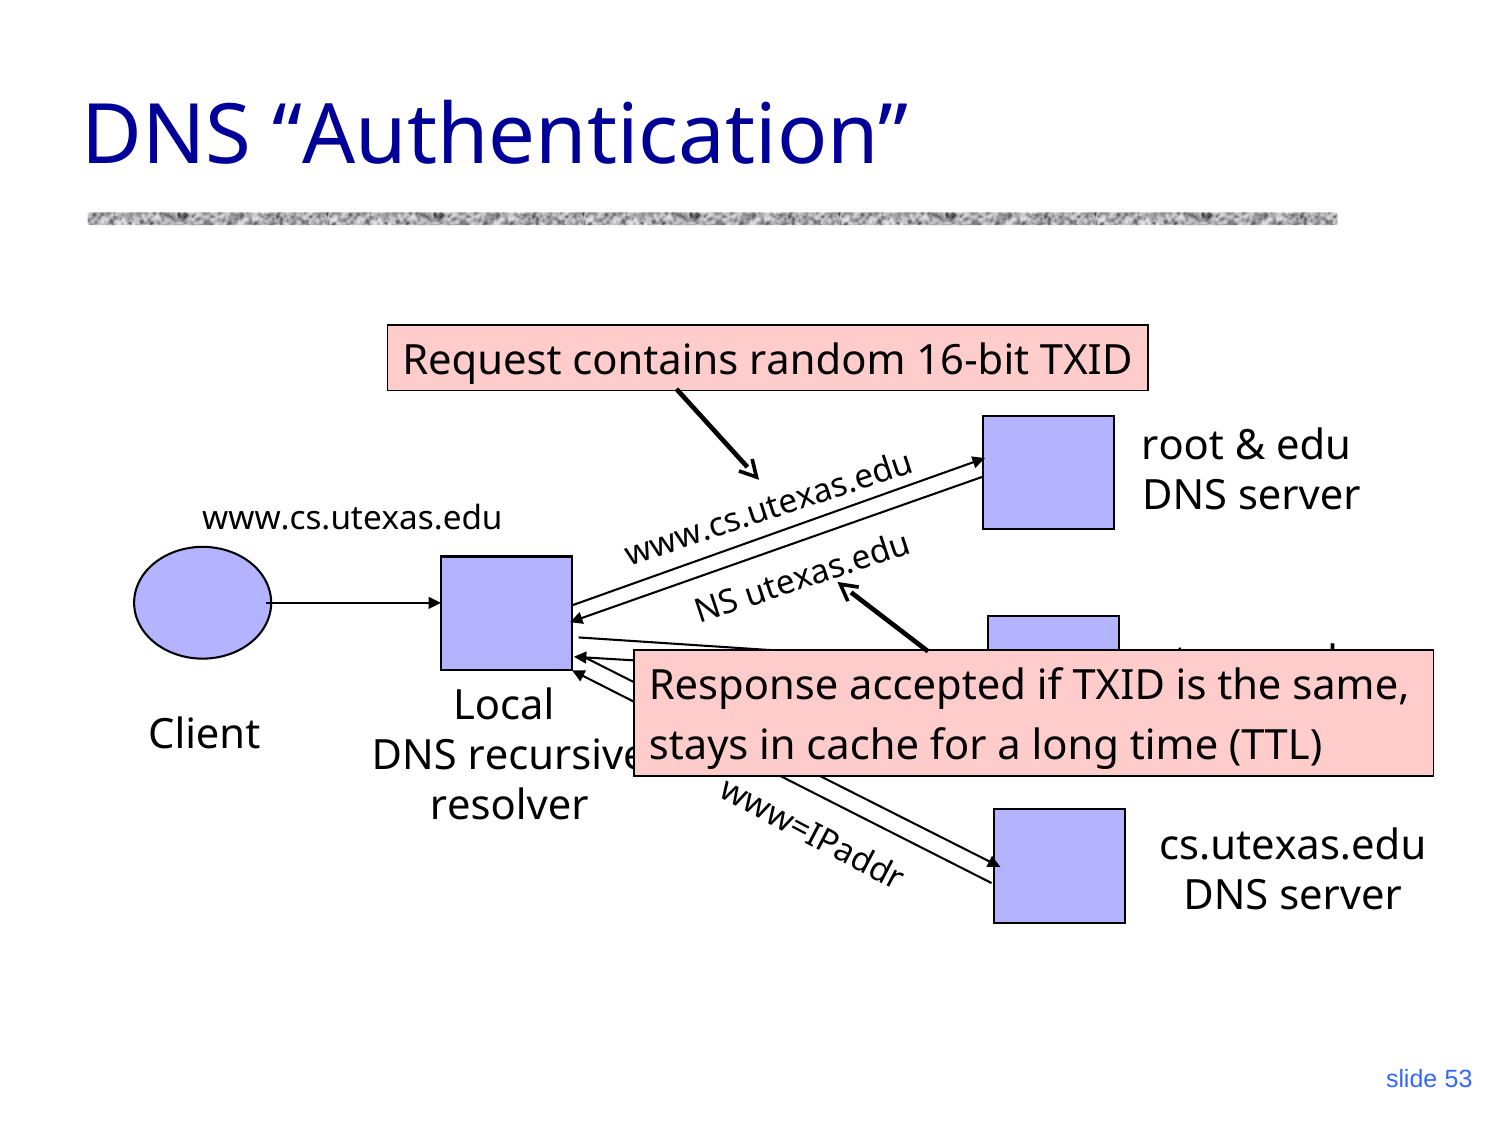

# DNS “Authentication”
Request contains random 16-bit TXID
root & edu
DNS server
www.cs.utexas.edu
www.cs.utexas.edu
NS utexas.edu
utexas.edu
DNS server
Response accepted if TXID is the same,
stays in cache for a long time (TTL)
NS cs.utexas.edu
Local
DNS recursive
resolver
Client
www=IPaddr
cs.utexas.edu
DNS server
slide